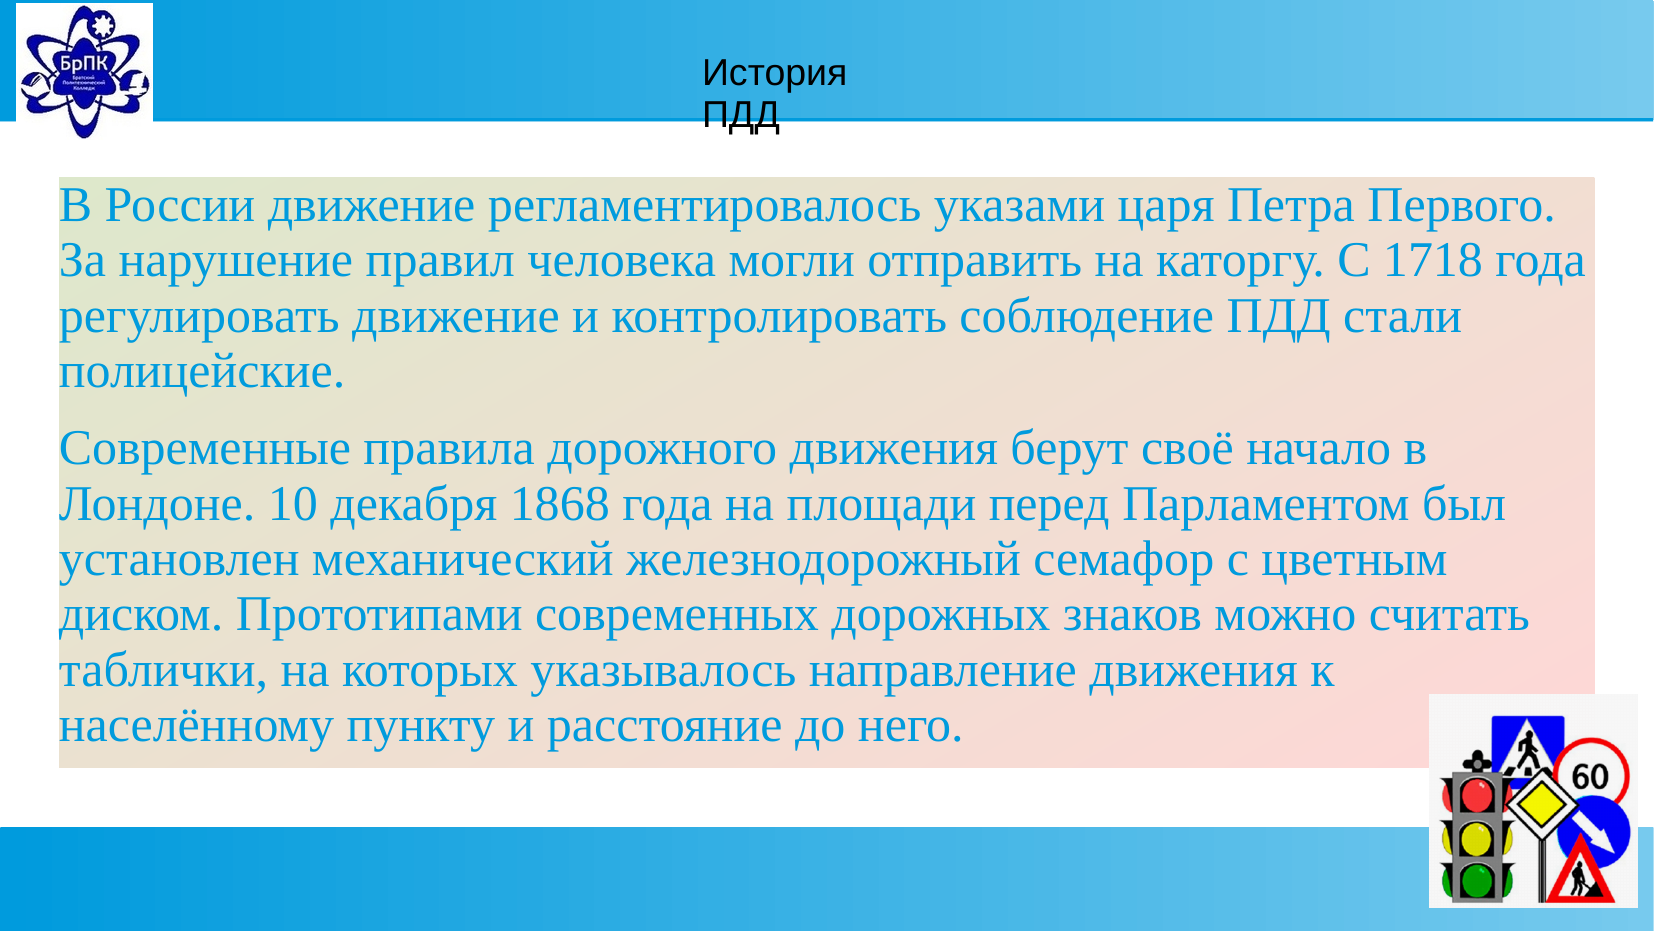

История ПДД
# В России движение регламентировалось указами царя Петра Первого. За нарушение правил человека могли отправить на каторгу. С 1718 года регулировать движение и контролировать соблюдение ПДД стали полицейские.
Современные правила дорожного движения берут своё начало в Лондоне. 10 декабря 1868 года на площади перед Парламентом был установлен механический железнодорожный семафор с цветным диском. Прототипами современных дорожных знаков можно считать таблички, на которых указывалось направление движения к населённому пункту и расстояние до него.
5